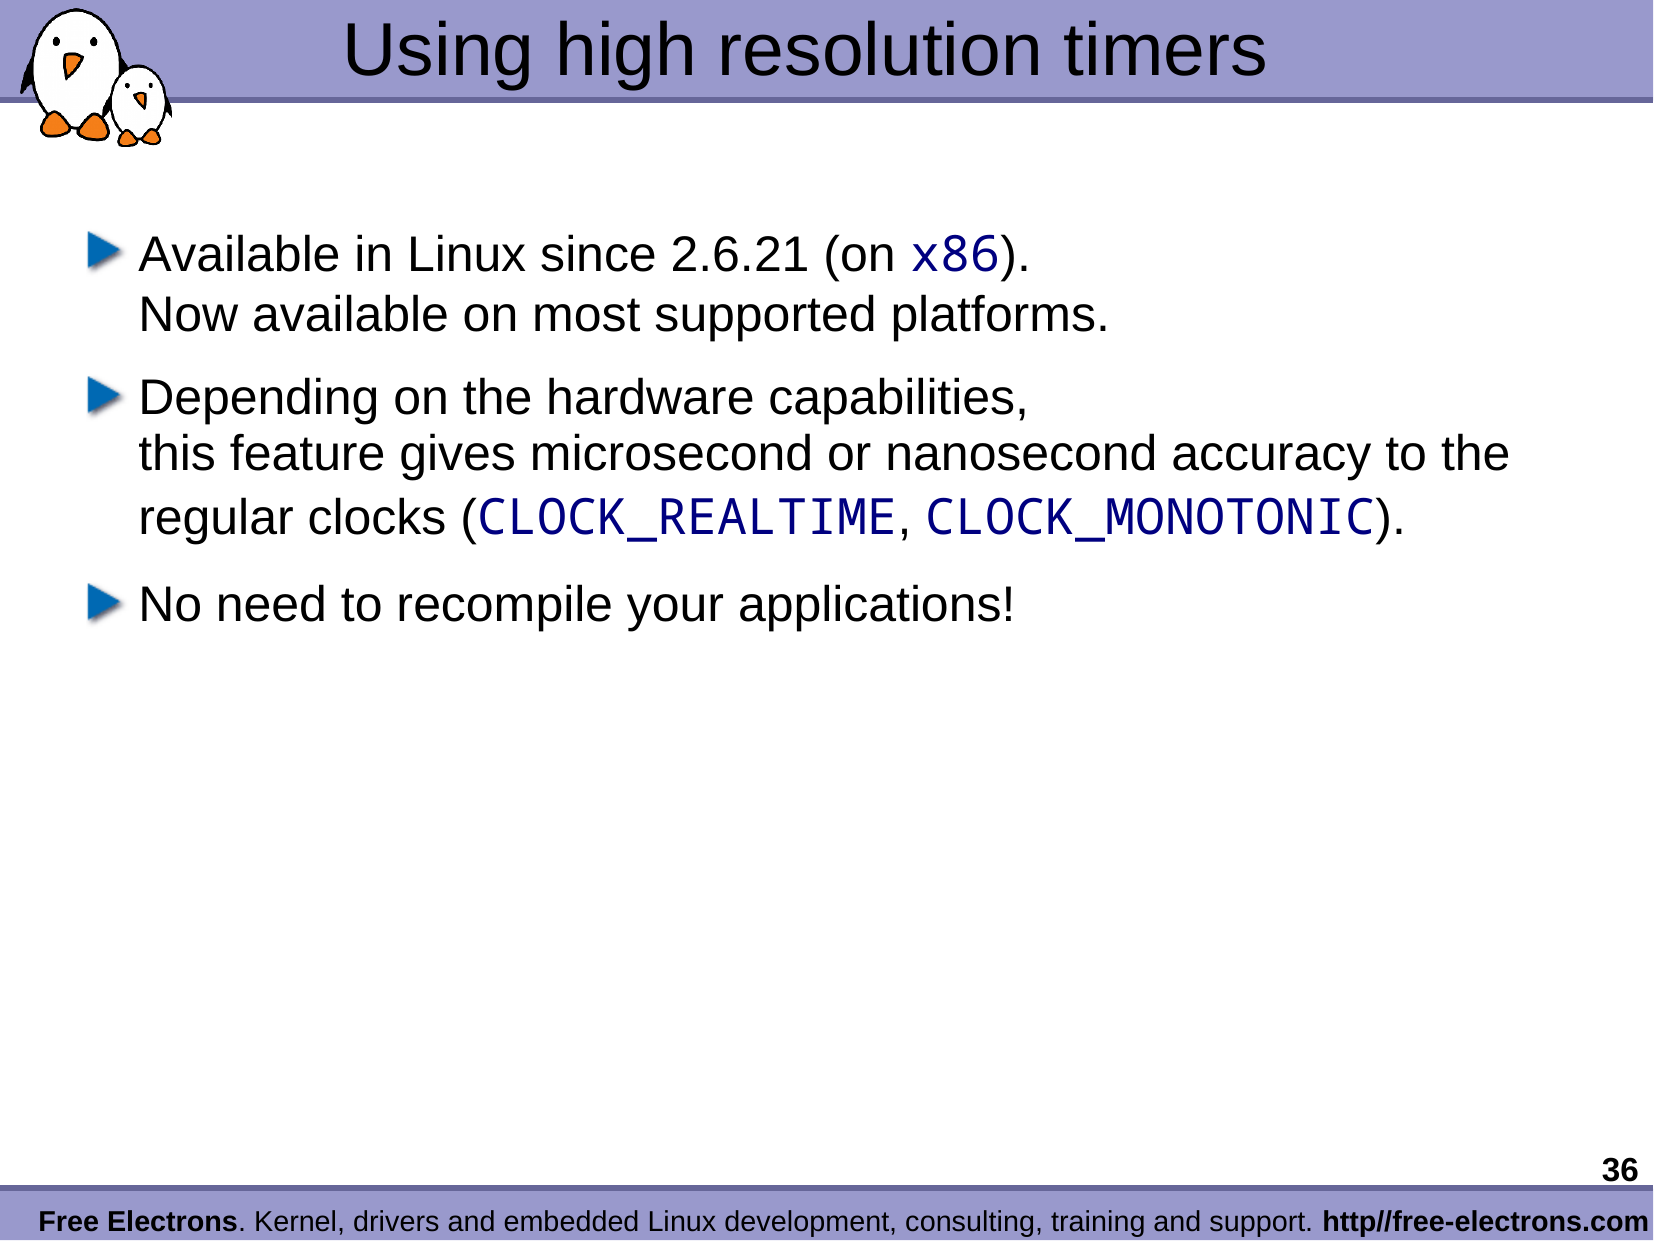

# Using high resolution timers
Available in Linux since 2.6.21 (on x86).
Now available on most supported platforms.
Depending on the hardware capabilities,
this feature gives microsecond or nanosecond accuracy to the regular clocks (CLOCK_REALTIME, CLOCK_MONOTONIC).
No need to recompile your applications!